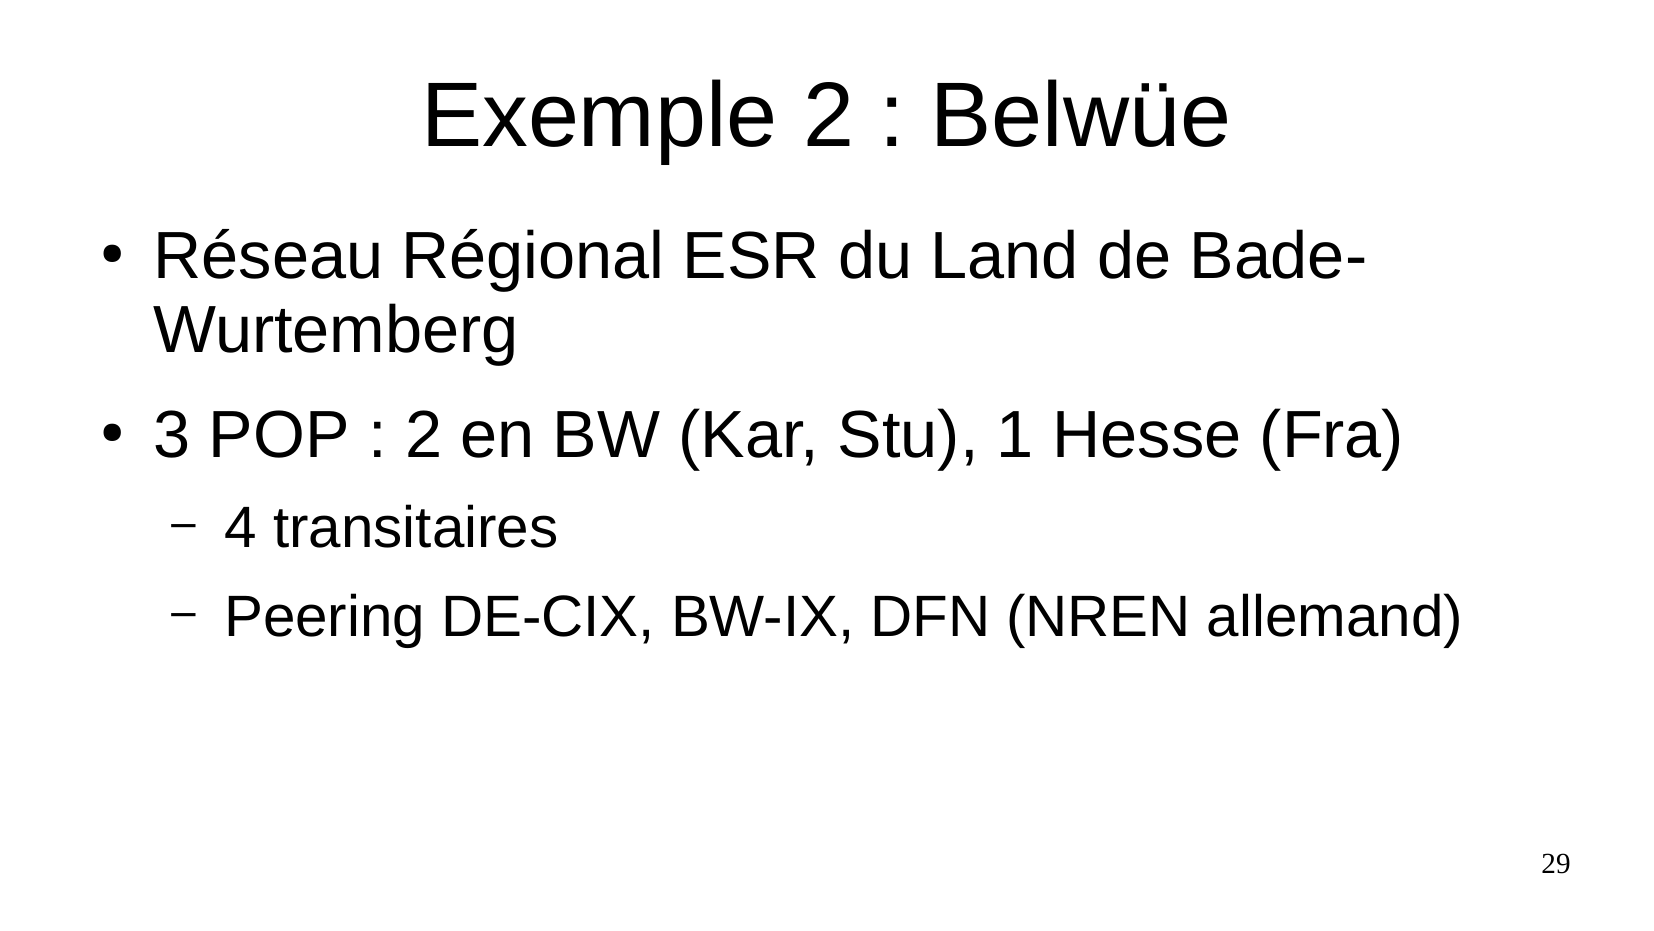

# Exemple 2 : Belwüe
Réseau Régional ESR du Land de Bade-Wurtemberg
3 POP : 2 en BW (Kar, Stu), 1 Hesse (Fra)
4 transitaires
Peering DE-CIX, BW-IX, DFN (NREN allemand)
29